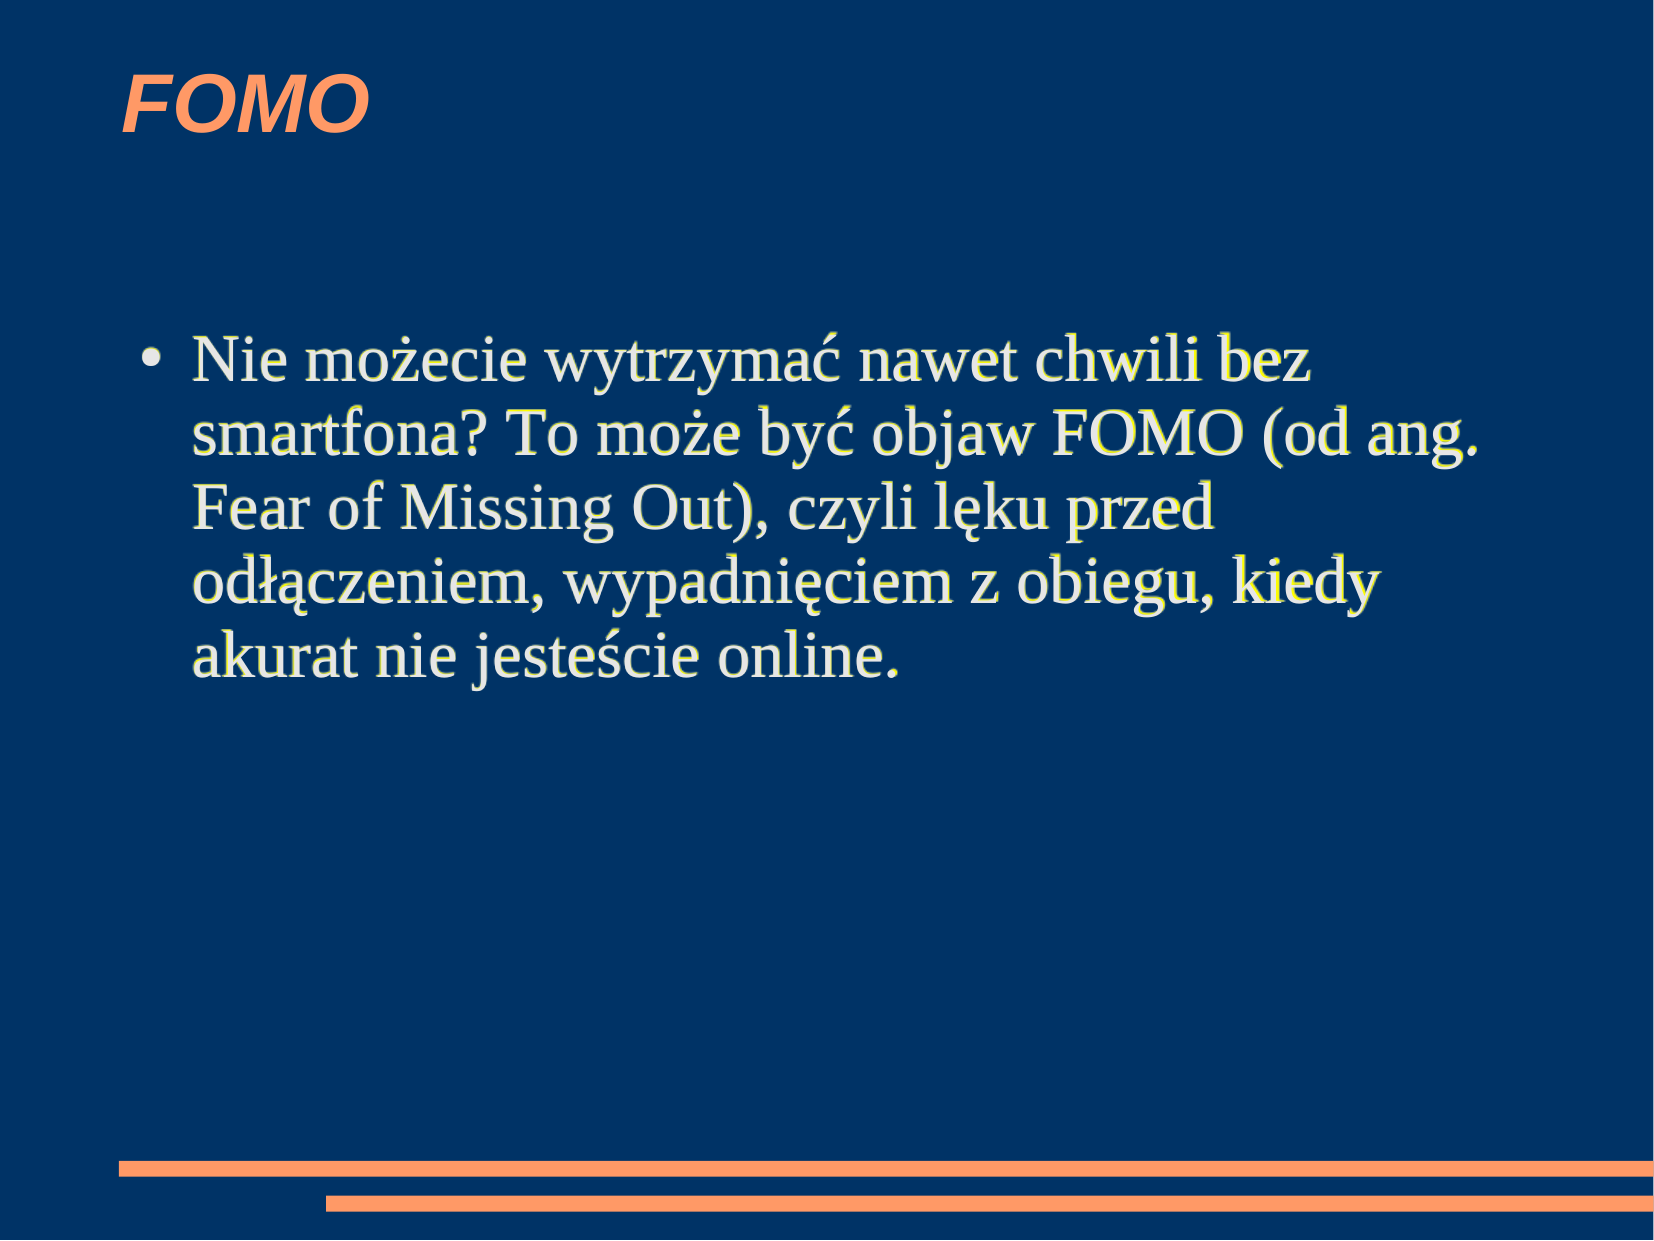

# FOMO
Nie możecie wytrzymać nawet chwili bez smartfona? To może być objaw FOMO (od ang. Fear of Missing Out), czyli lęku przed odłączeniem, wypadnięciem z obiegu, kiedy akurat nie jesteście online.